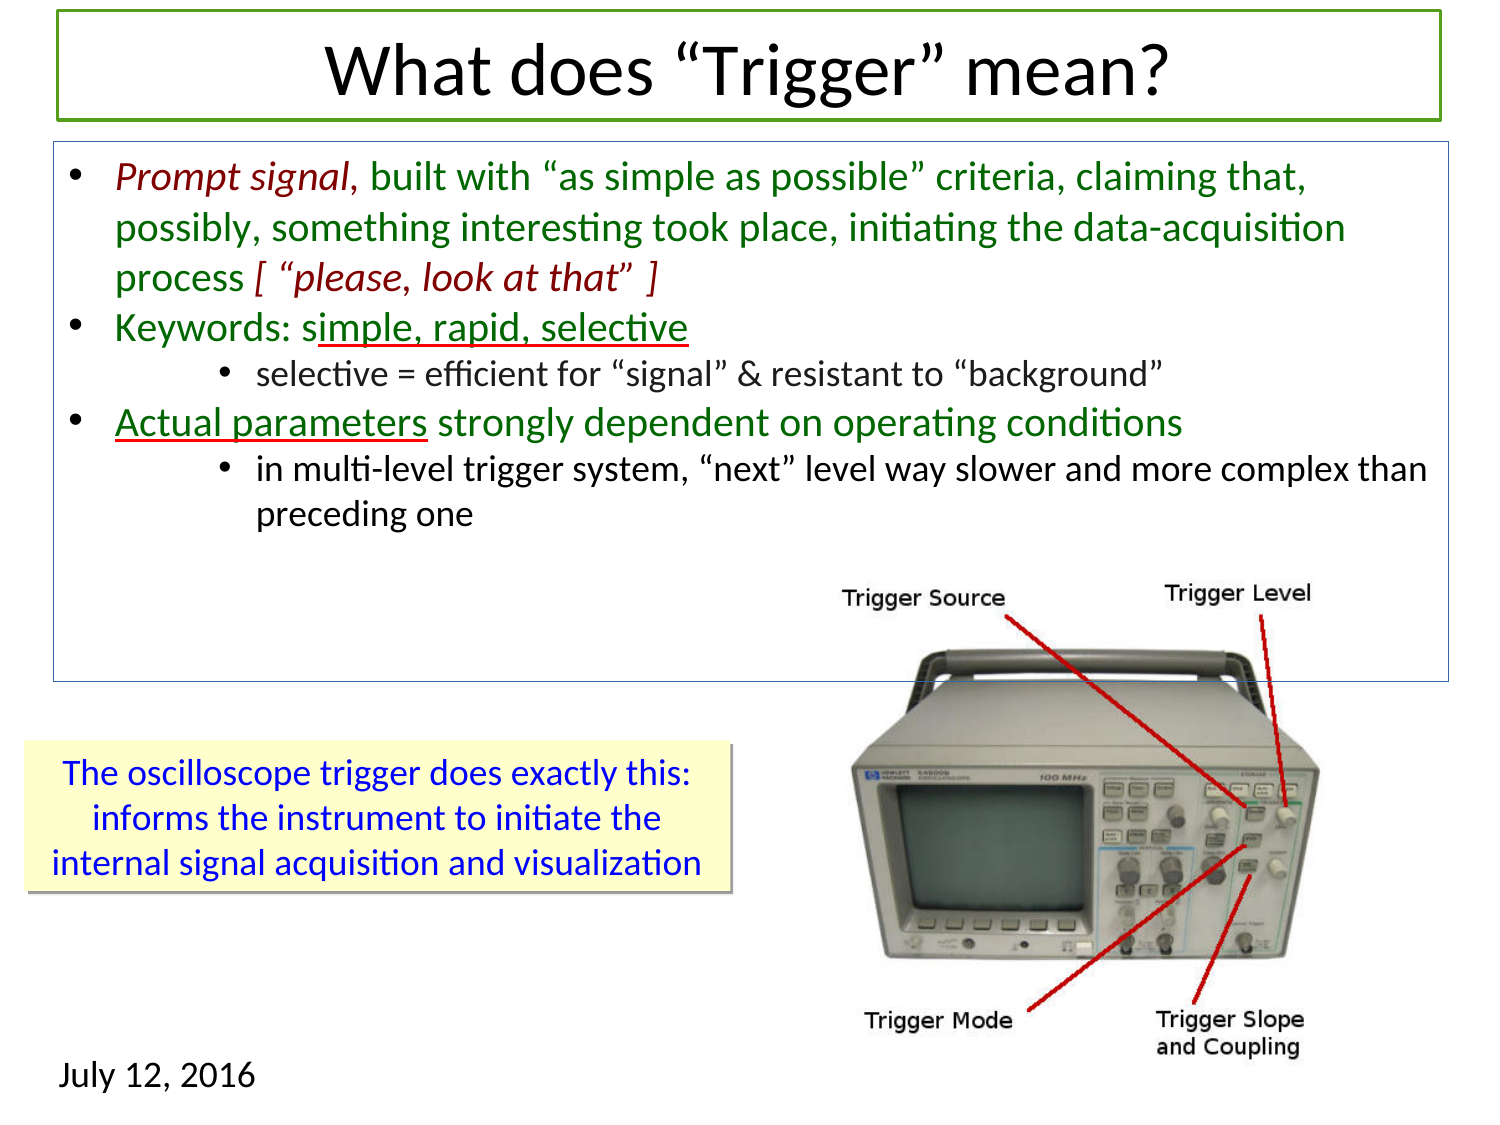

# What does “Trigger” mean?
Prompt signal, built with “as simple as possible” criteria, claiming that, possibly, something interesting took place, initiating the data-acquisition process [ “please, look at that” ]
Keywords: simple, rapid, selective
selective = efficient for “signal” & resistant to “background”
Actual parameters strongly dependent on operating conditions
in multi-level trigger system, “next” level way slower and more complex than preceding one
The oscilloscope trigger does exactly this: informs the instrument to initiate the internal signal acquisition and visualization
5